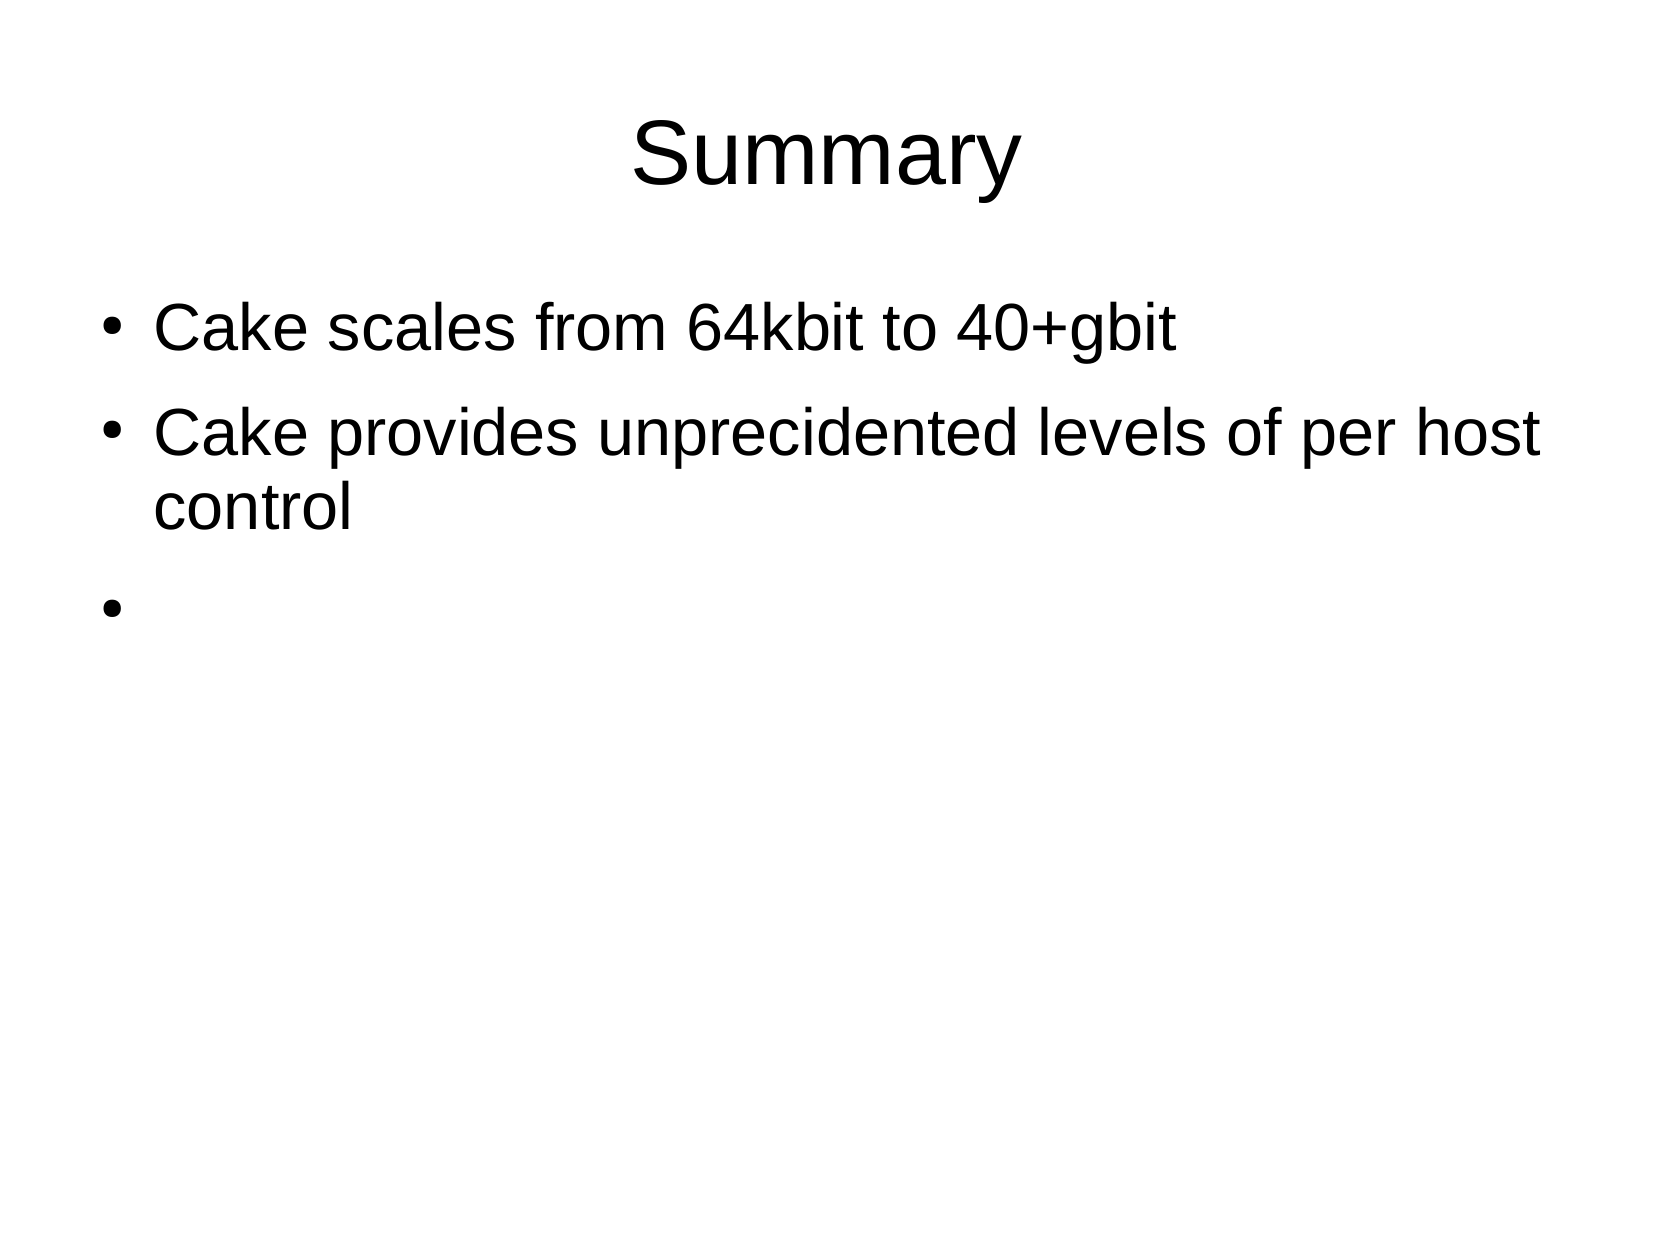

# Summary
Cake scales from 64kbit to 40+gbit
Cake provides unprecidented levels of per host control